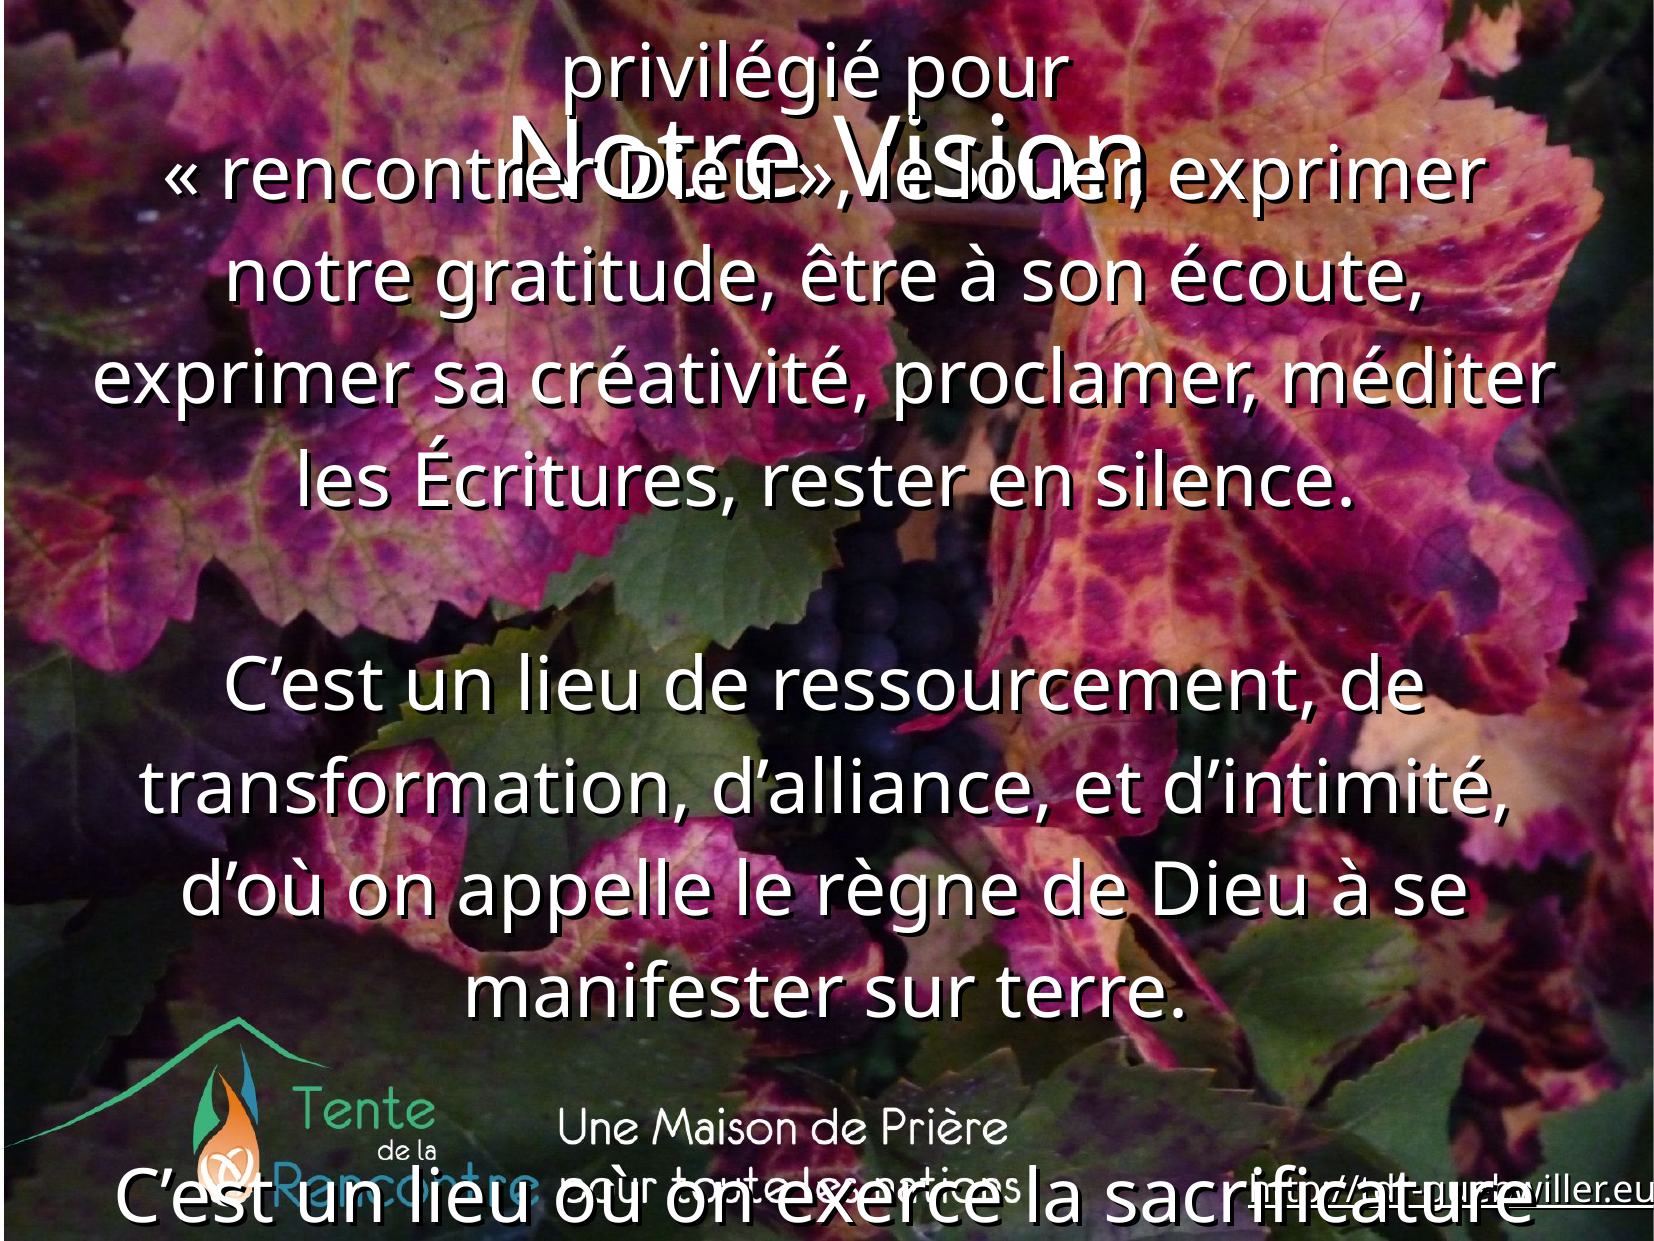

La Tente de la Rencontre est un lieu privilégié pour
« rencontrer Dieu », le louer, exprimer notre gratitude, être à son écoute, exprimer sa créativité, proclamer, méditer les Écritures, rester en silence.
C’est un lieu de ressourcement, de transformation, d’alliance, et d’intimité, d’où on appelle le règne de Dieu à se manifester sur terre.
C’est un lieu où on exerce la sacrificature dans l’intercession.
# Notre Vision